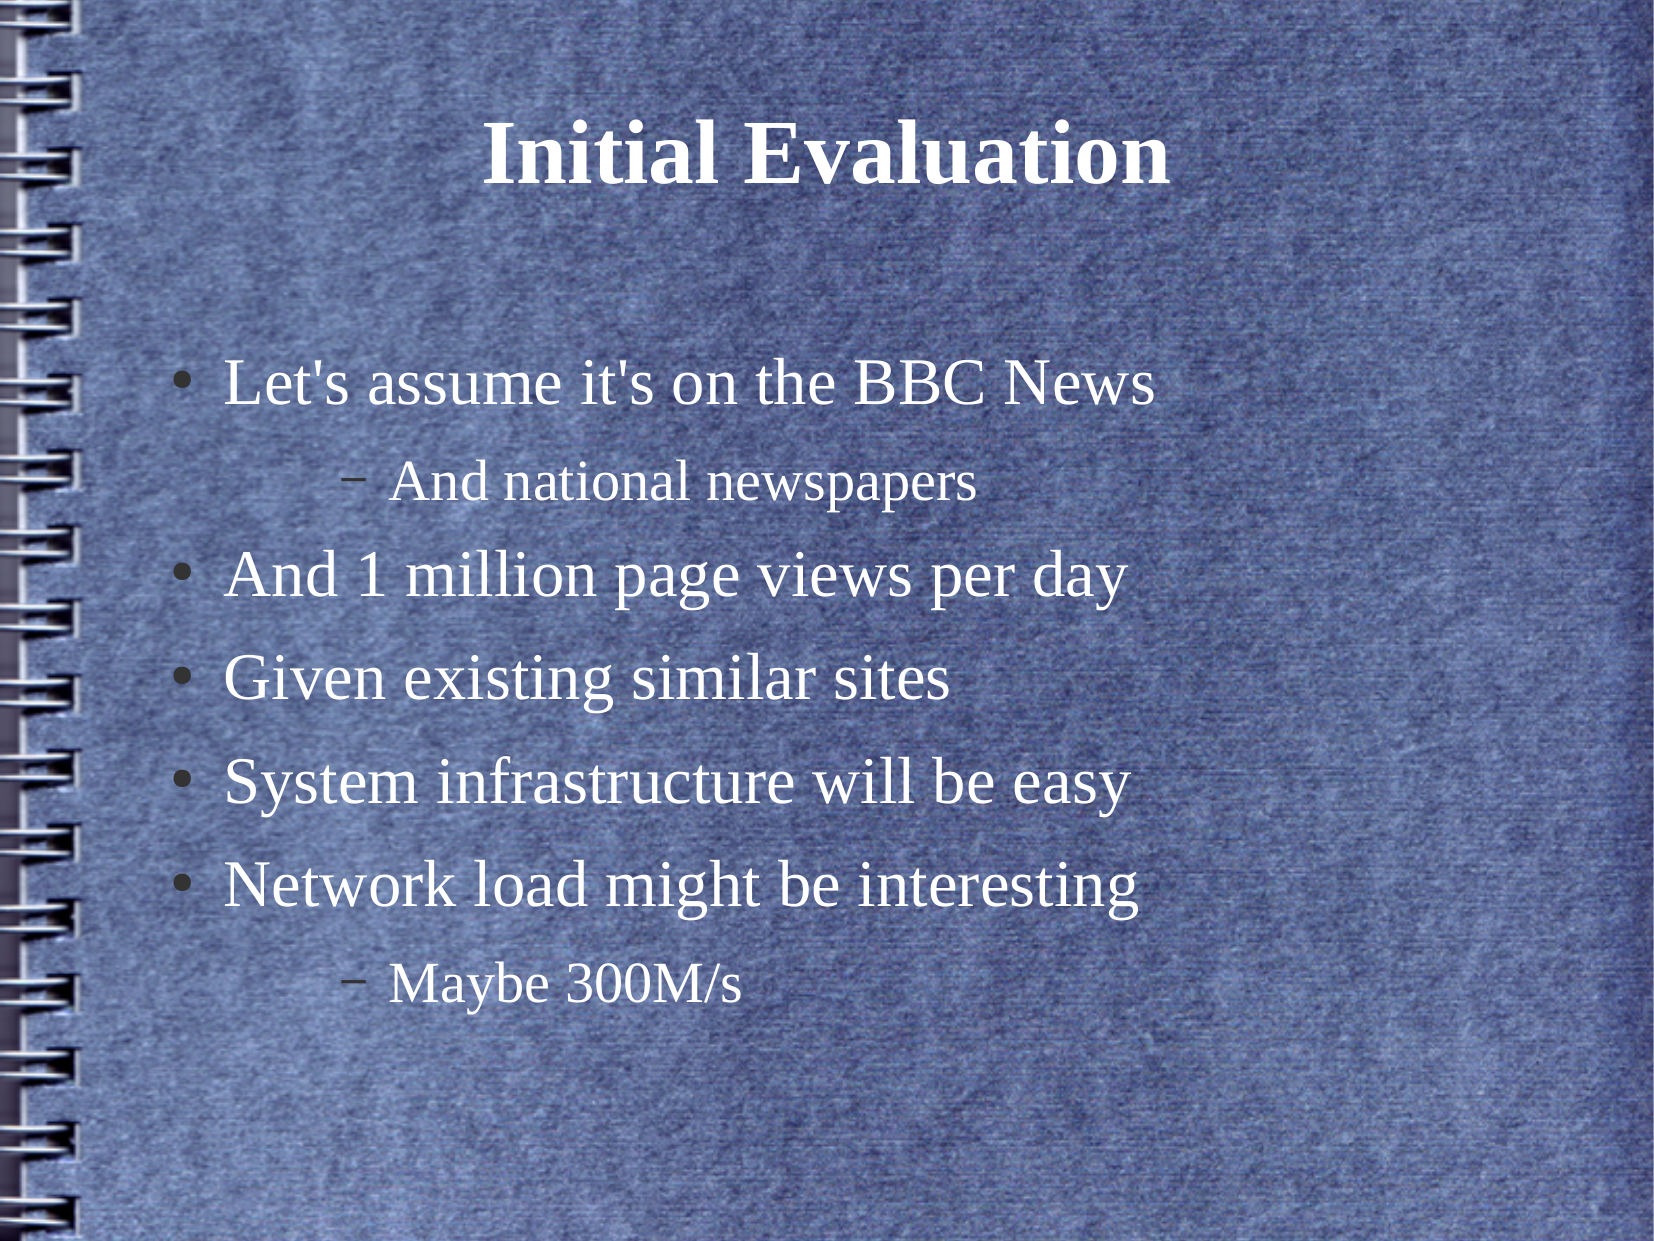

# Initial Evaluation
Let's assume it's on the BBC News
And national newspapers
And 1 million page views per day
Given existing similar sites
System infrastructure will be easy
Network load might be interesting
Maybe 300M/s